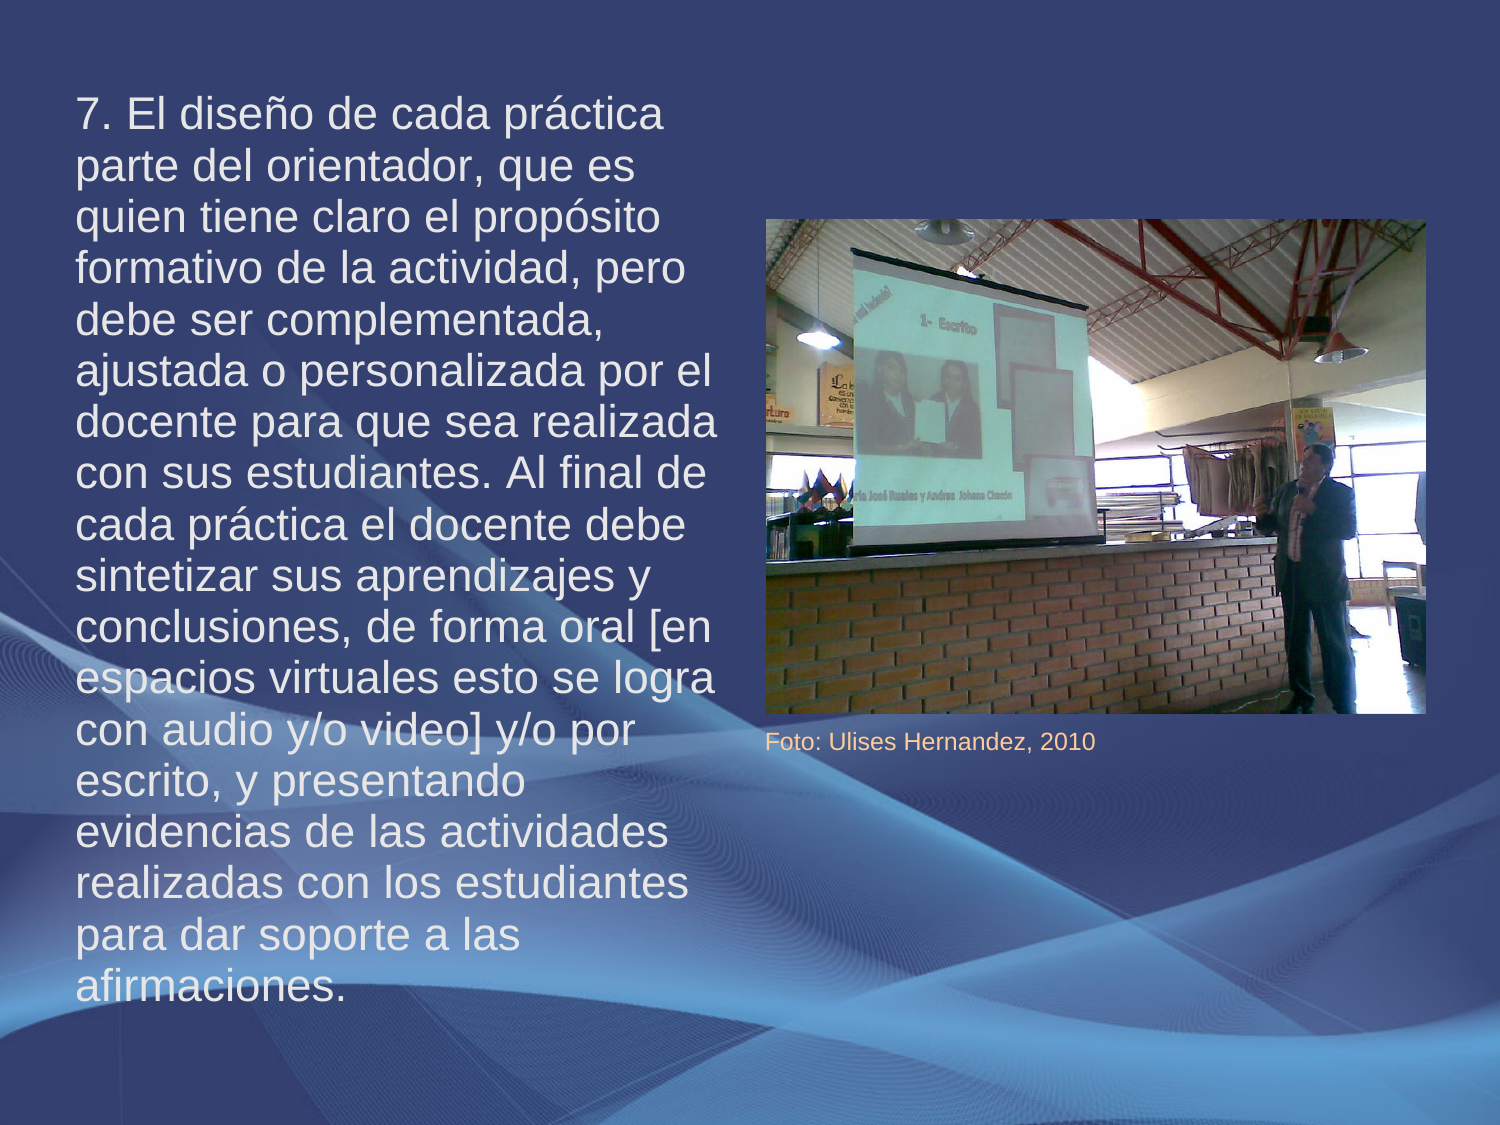

# 7. El diseño de cada práctica parte del orientador, que es quien tiene claro el propósito formativo de la actividad, pero debe ser complementada, ajustada o personalizada por el docente para que sea realizada con sus estudiantes. Al final de cada práctica el docente debe sintetizar sus aprendizajes y conclusiones, de forma oral [en espacios virtuales esto se logra con audio y/o video] y/o por escrito, y presentando evidencias de las actividades realizadas con los estudiantes para dar soporte a las afirmaciones.
Foto: Ulises Hernandez, 2010